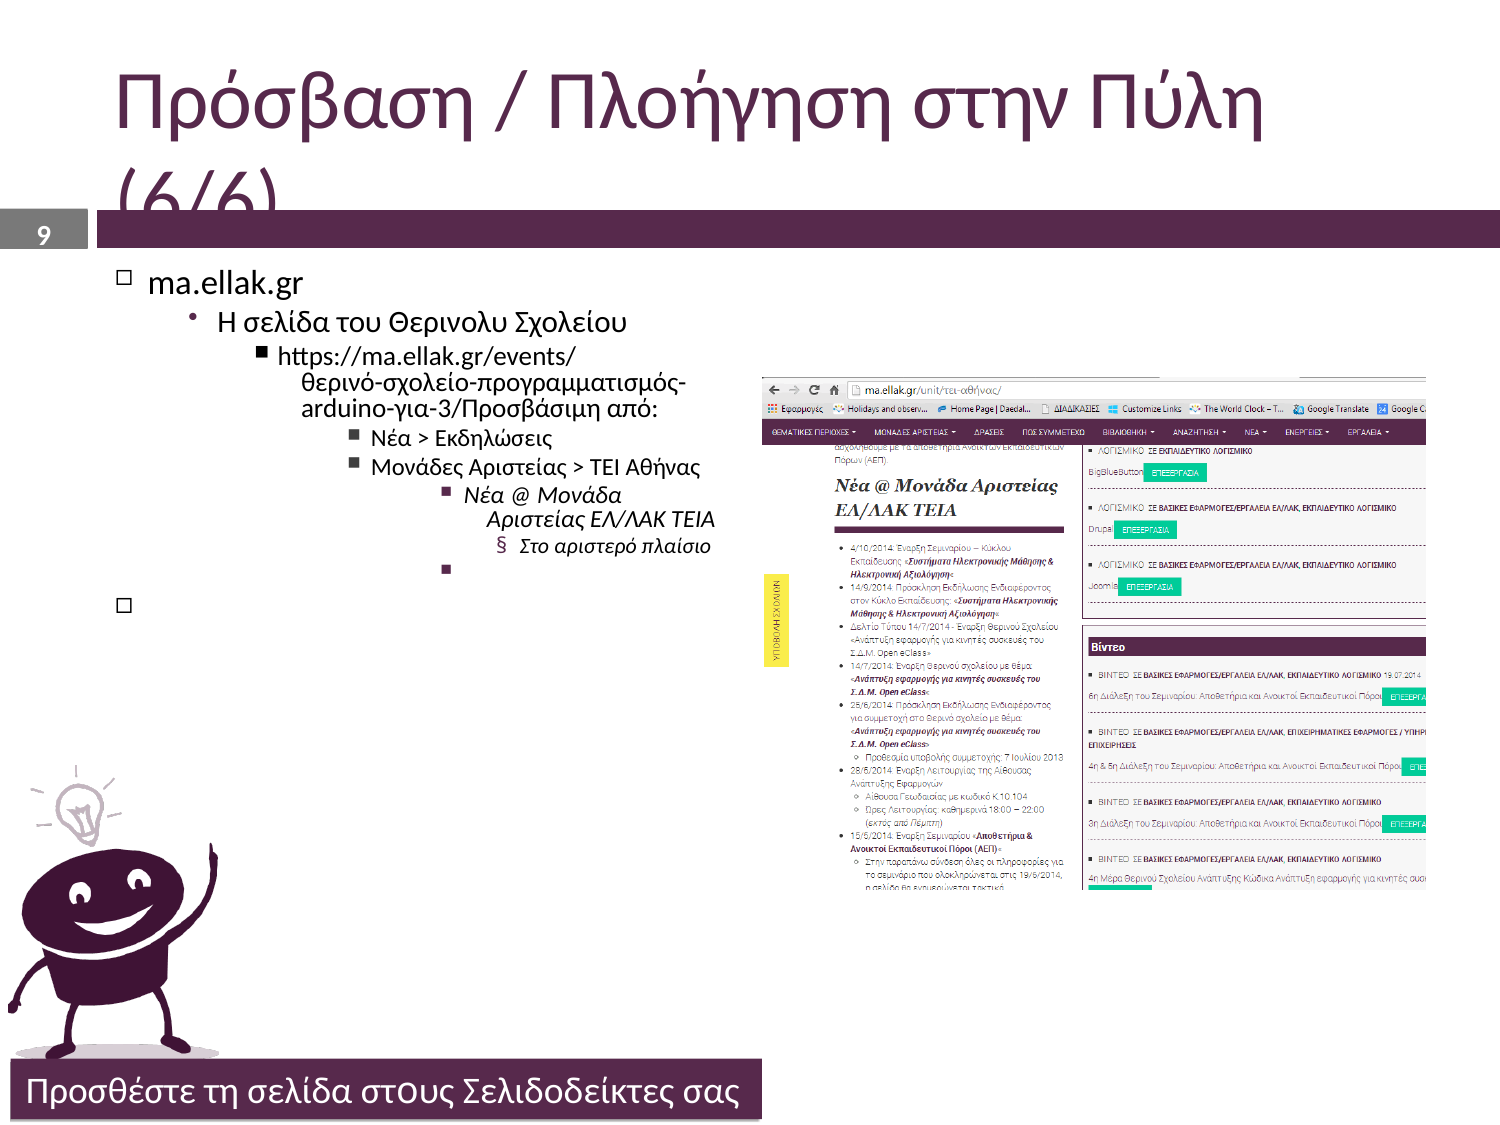

# Πρόσβαση / Πλοήγηση στην Πύλη (6/6)
ma.ellak.gr
Η σελίδα του Θερινολυ Σχολείου
https://ma.ellak.gr/events/θερινό-σχολείο-προγραμματισμός-arduino-για-3/Προσβάσιμη από:
Νέα > Εκδηλώσεις
Μονάδες Αριστείας > ΤΕΙ Αθήνας
Νέα @ Μονάδα Αριστείας ΕΛ/ΛΑΚ ΤΕΙΑ
Στο αριστερό πλαίσιο
Προσθέστε τη σελίδα στoυς Σελιδοδείκτες σας